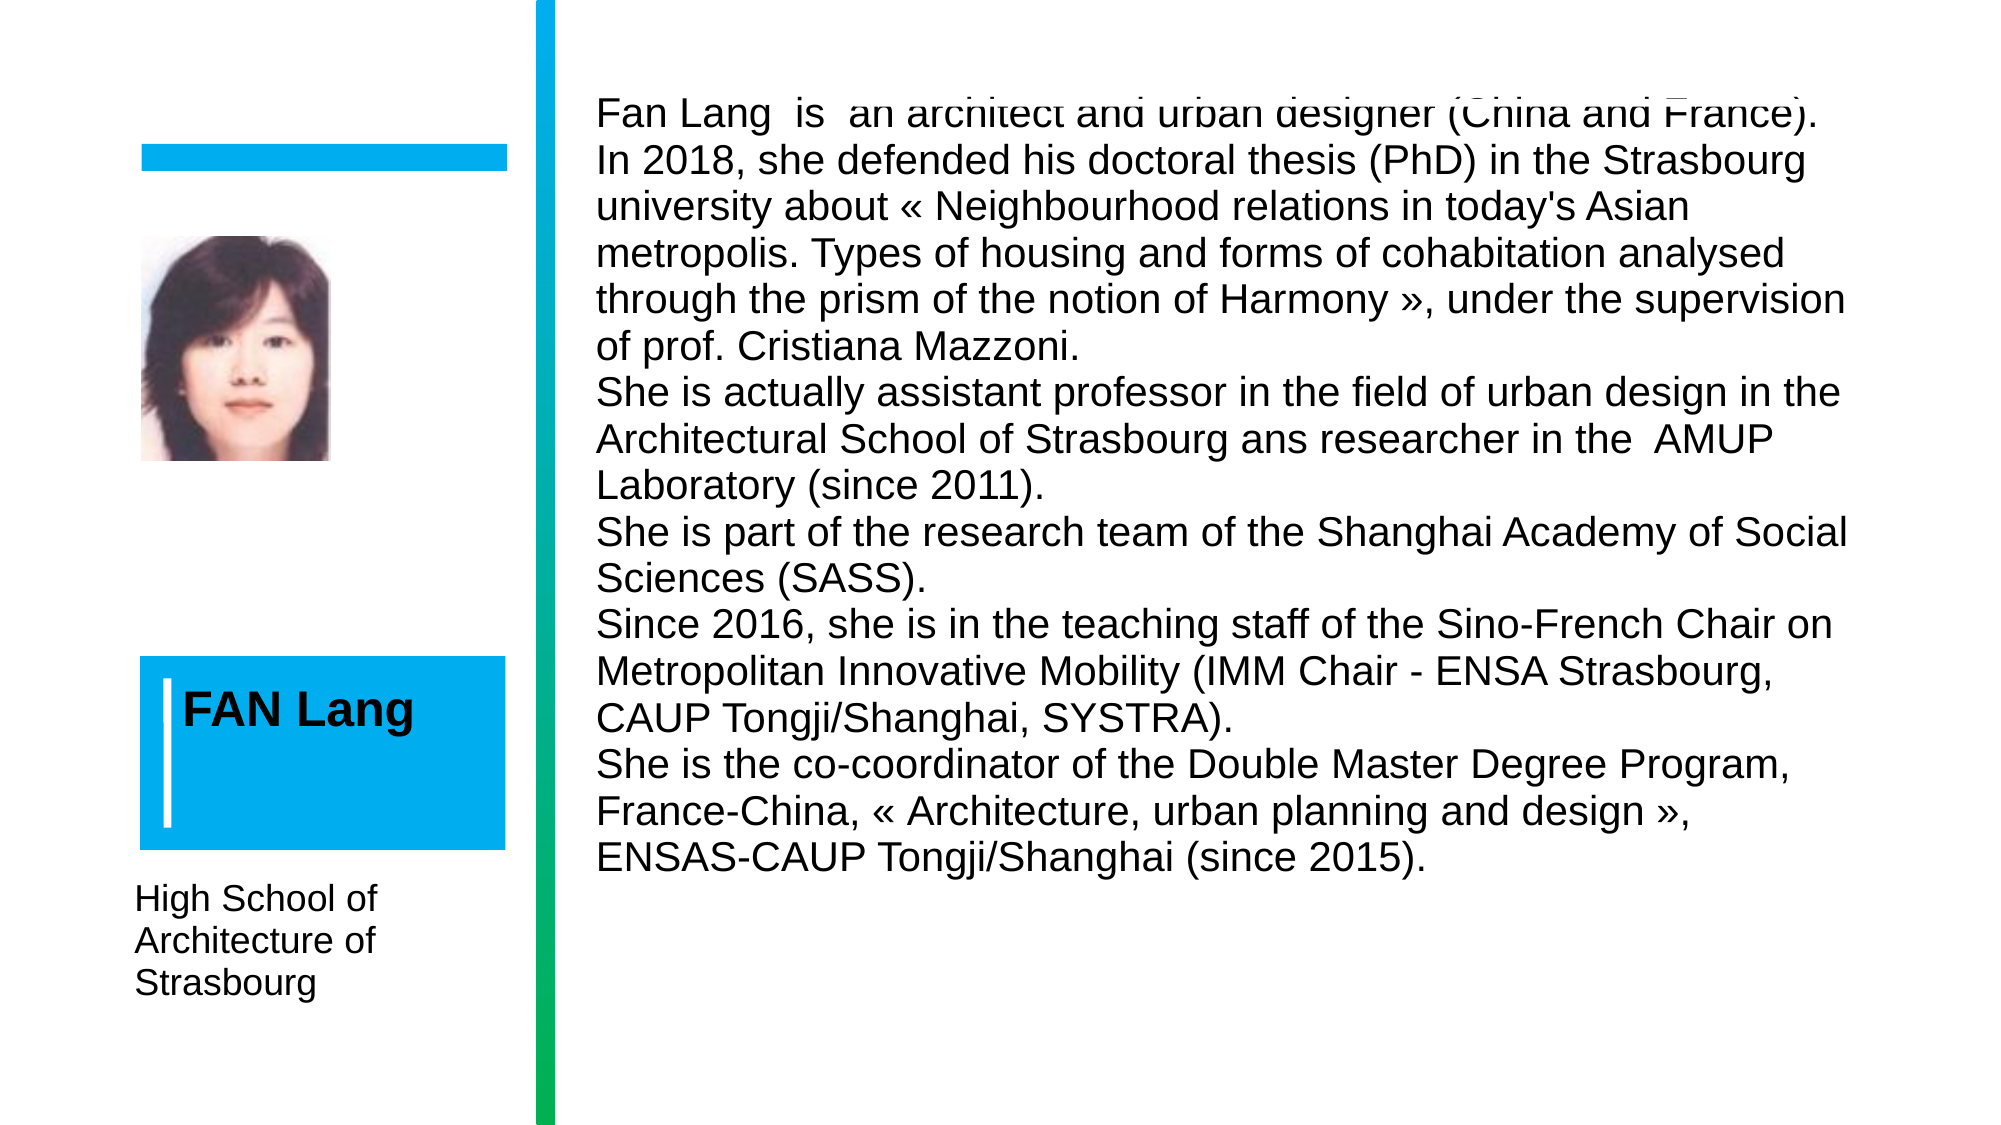

Fan Lang is an architect and urban designer (China and France). In 2018, she defended his doctoral thesis (PhD) in the Strasbourg university about « Neighbourhood relations in today's Asian metropolis. Types of housing and forms of cohabitation analysed through the prism of the notion of Harmony », under the supervision of prof. Cristiana Mazzoni.
She is actually assistant professor in the field of urban design in the Architectural School of Strasbourg ans researcher in the AMUP Laboratory (since 2011).
She is part of the research team of the Shanghai Academy of Social Sciences (SASS).
Since 2016, she is in the teaching staff of the Sino-French Chair on Metropolitan Innovative Mobility (IMM Chair - ENSA Strasbourg, CAUP Tongji/Shanghai, SYSTRA).
She is the co-coordinator of the Double Master Degree Program, France-China, « Architecture, urban planning and design », ENSAS-CAUP Tongji/Shanghai (since 2015).
FAN Lang
High School of Architecture of Strasbourg